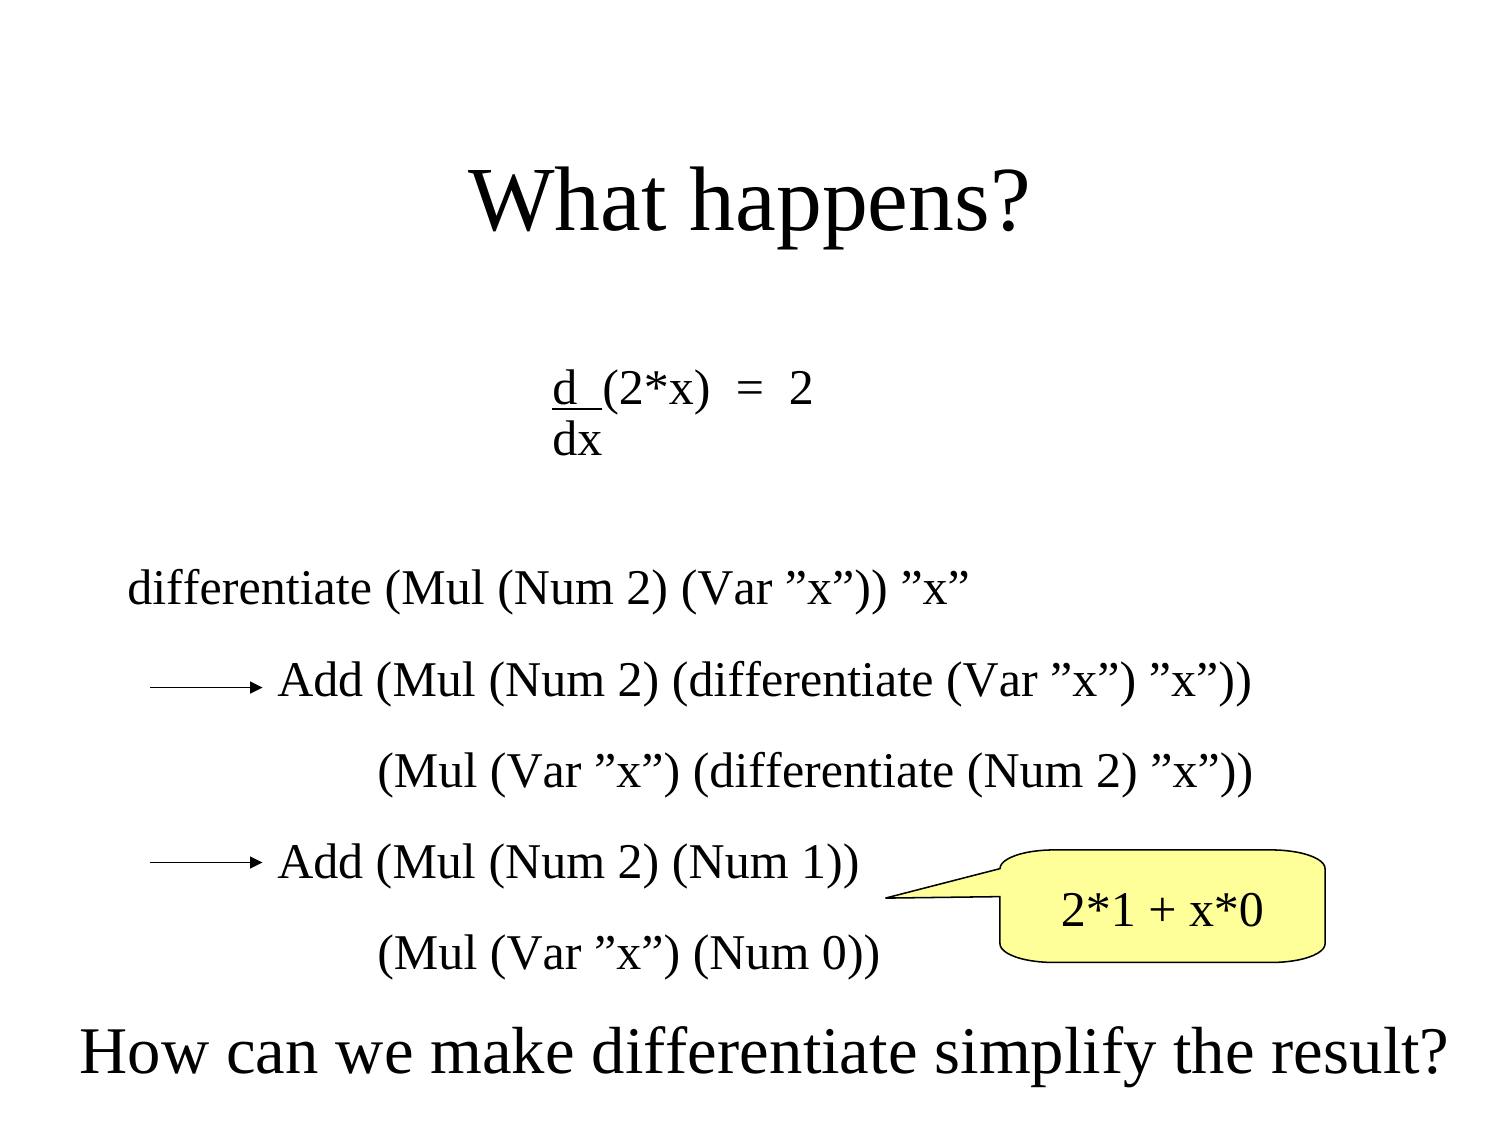

# What happens?
d (2*x) = 2
dx
differentiate (Mul (Num 2) (Var ”x”)) ”x”
	Add (Mul (Num 2) (differentiate (Var ”x”) ”x”))
	 (Mul (Var ”x”) (differentiate (Num 2) ”x”))
	Add (Mul (Num 2) (Num 1))
	 (Mul (Var ”x”) (Num 0))
2*1 + x*0
How can we make differentiate simplify the result?